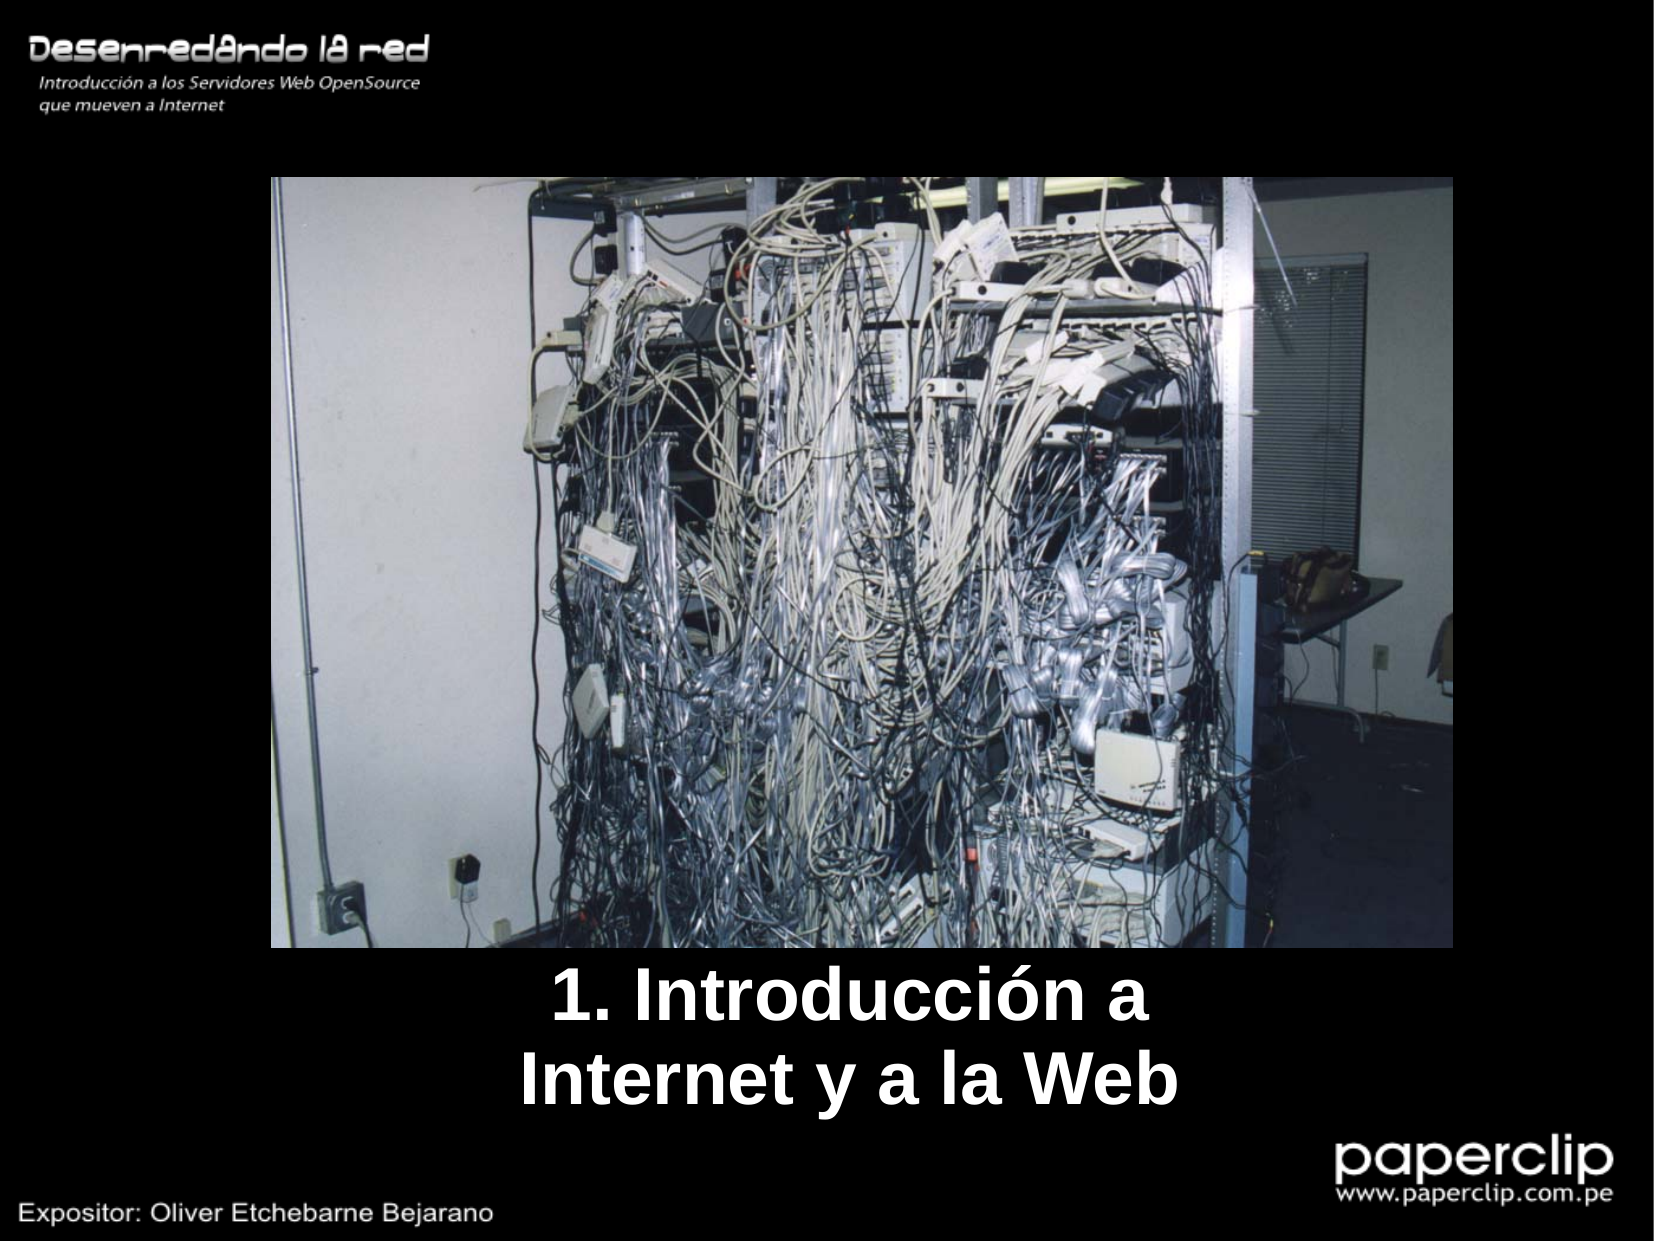

1. Introducción a Internet y a la Web